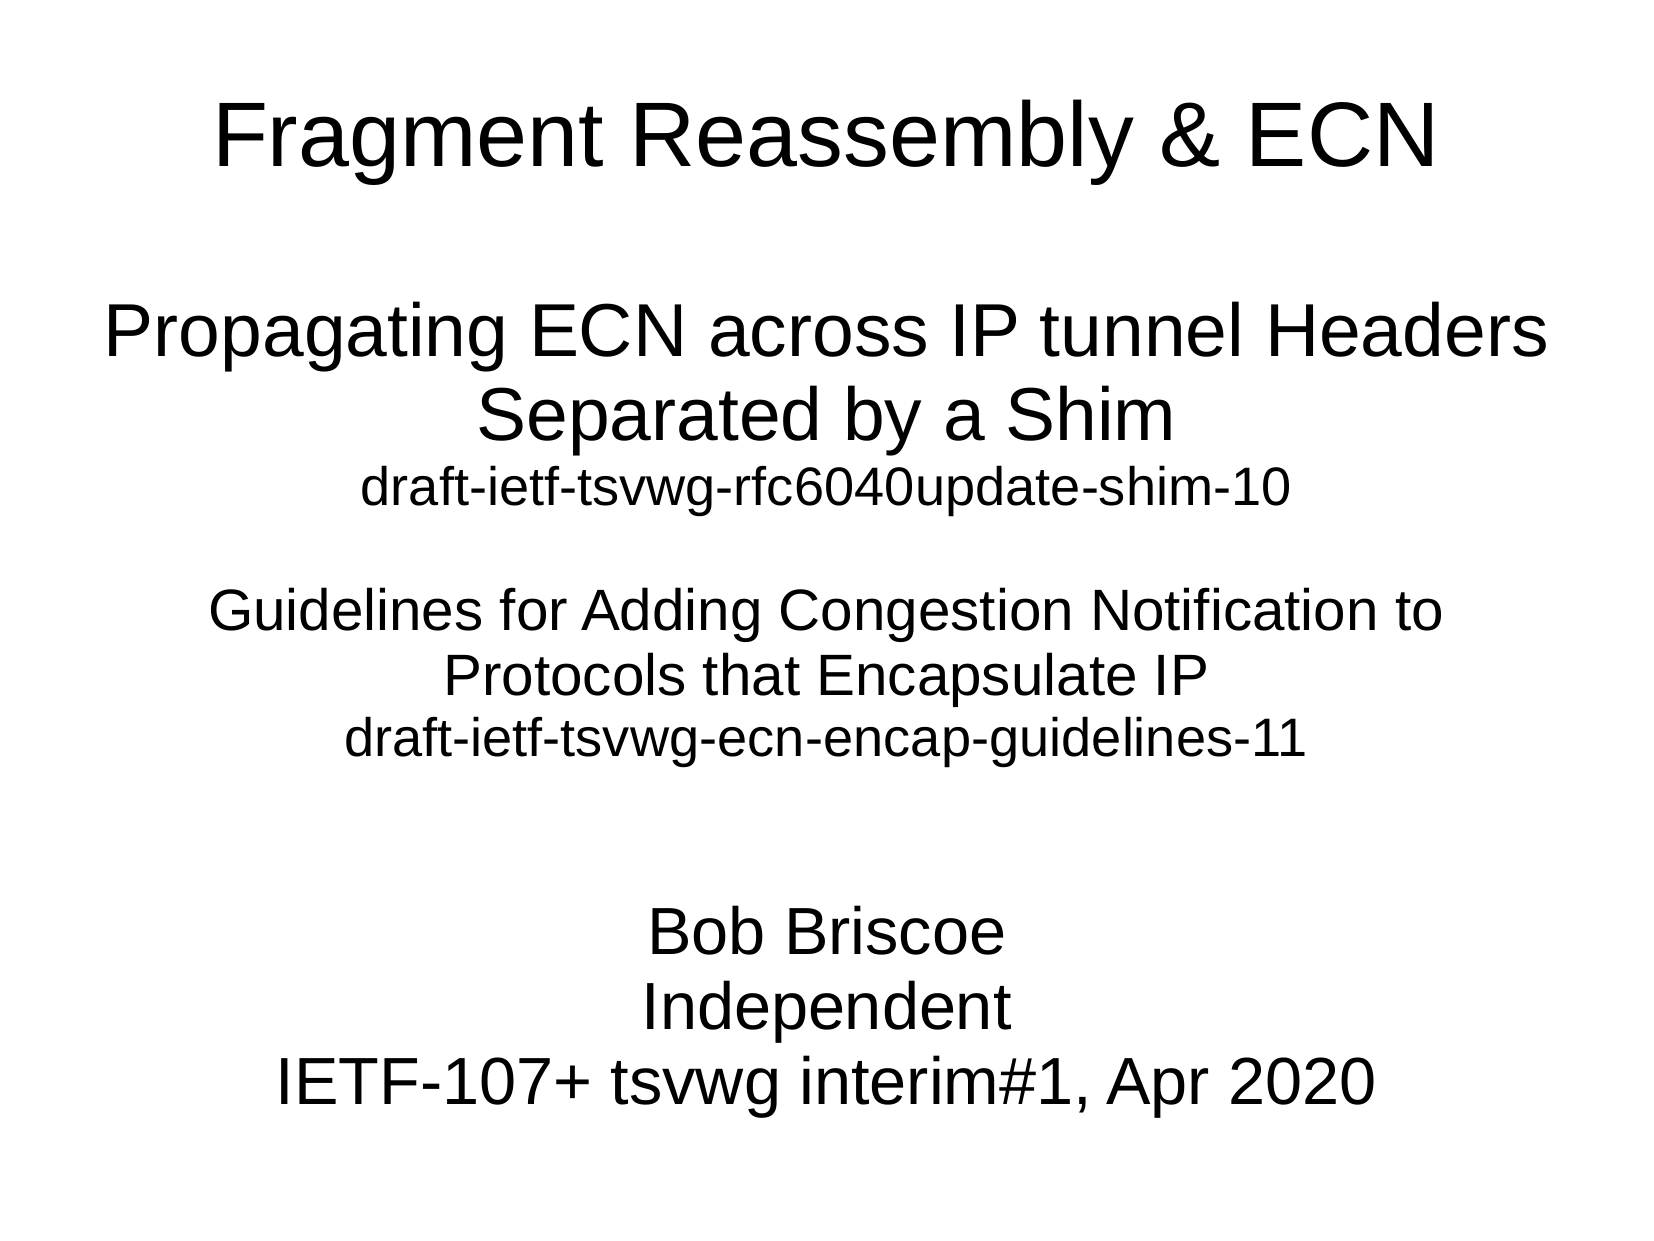

# Fragment Reassembly & ECN Propagating ECN across IP tunnel Headers Separated by a Shim draft-ietf-tsvwg-rfc6040update-shim-10 Guidelines for Adding Congestion Notification to Protocols that Encapsulate IP draft-ietf-tsvwg-ecn-encap-guidelines-11
Bob Briscoe
Independent
IETF-107+ tsvwg interim#1, Apr 2020